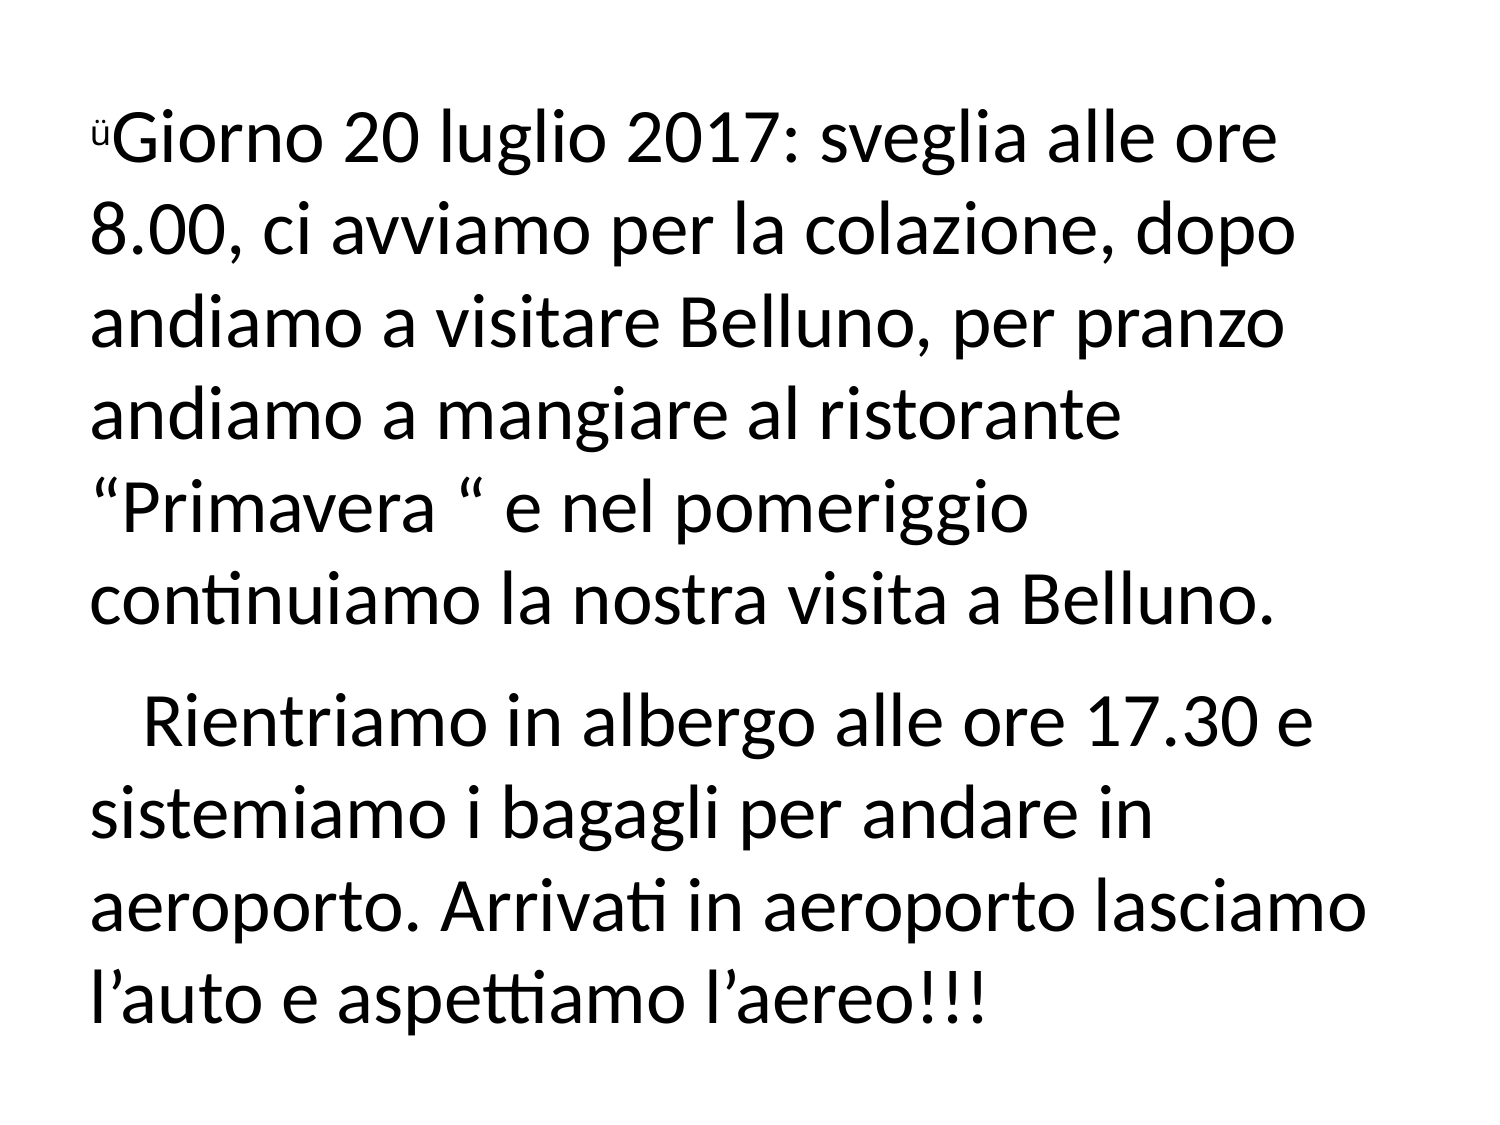

#
Giorno 20 luglio 2017: sveglia alle ore 8.00, ci avviamo per la colazione, dopo andiamo a visitare Belluno, per pranzo andiamo a mangiare al ristorante “Primavera “ e nel pomeriggio continuiamo la nostra visita a Belluno.
 Rientriamo in albergo alle ore 17.30 e sistemiamo i bagagli per andare in aeroporto. Arrivati in aeroporto lasciamo l’auto e aspettiamo l’aereo!!!